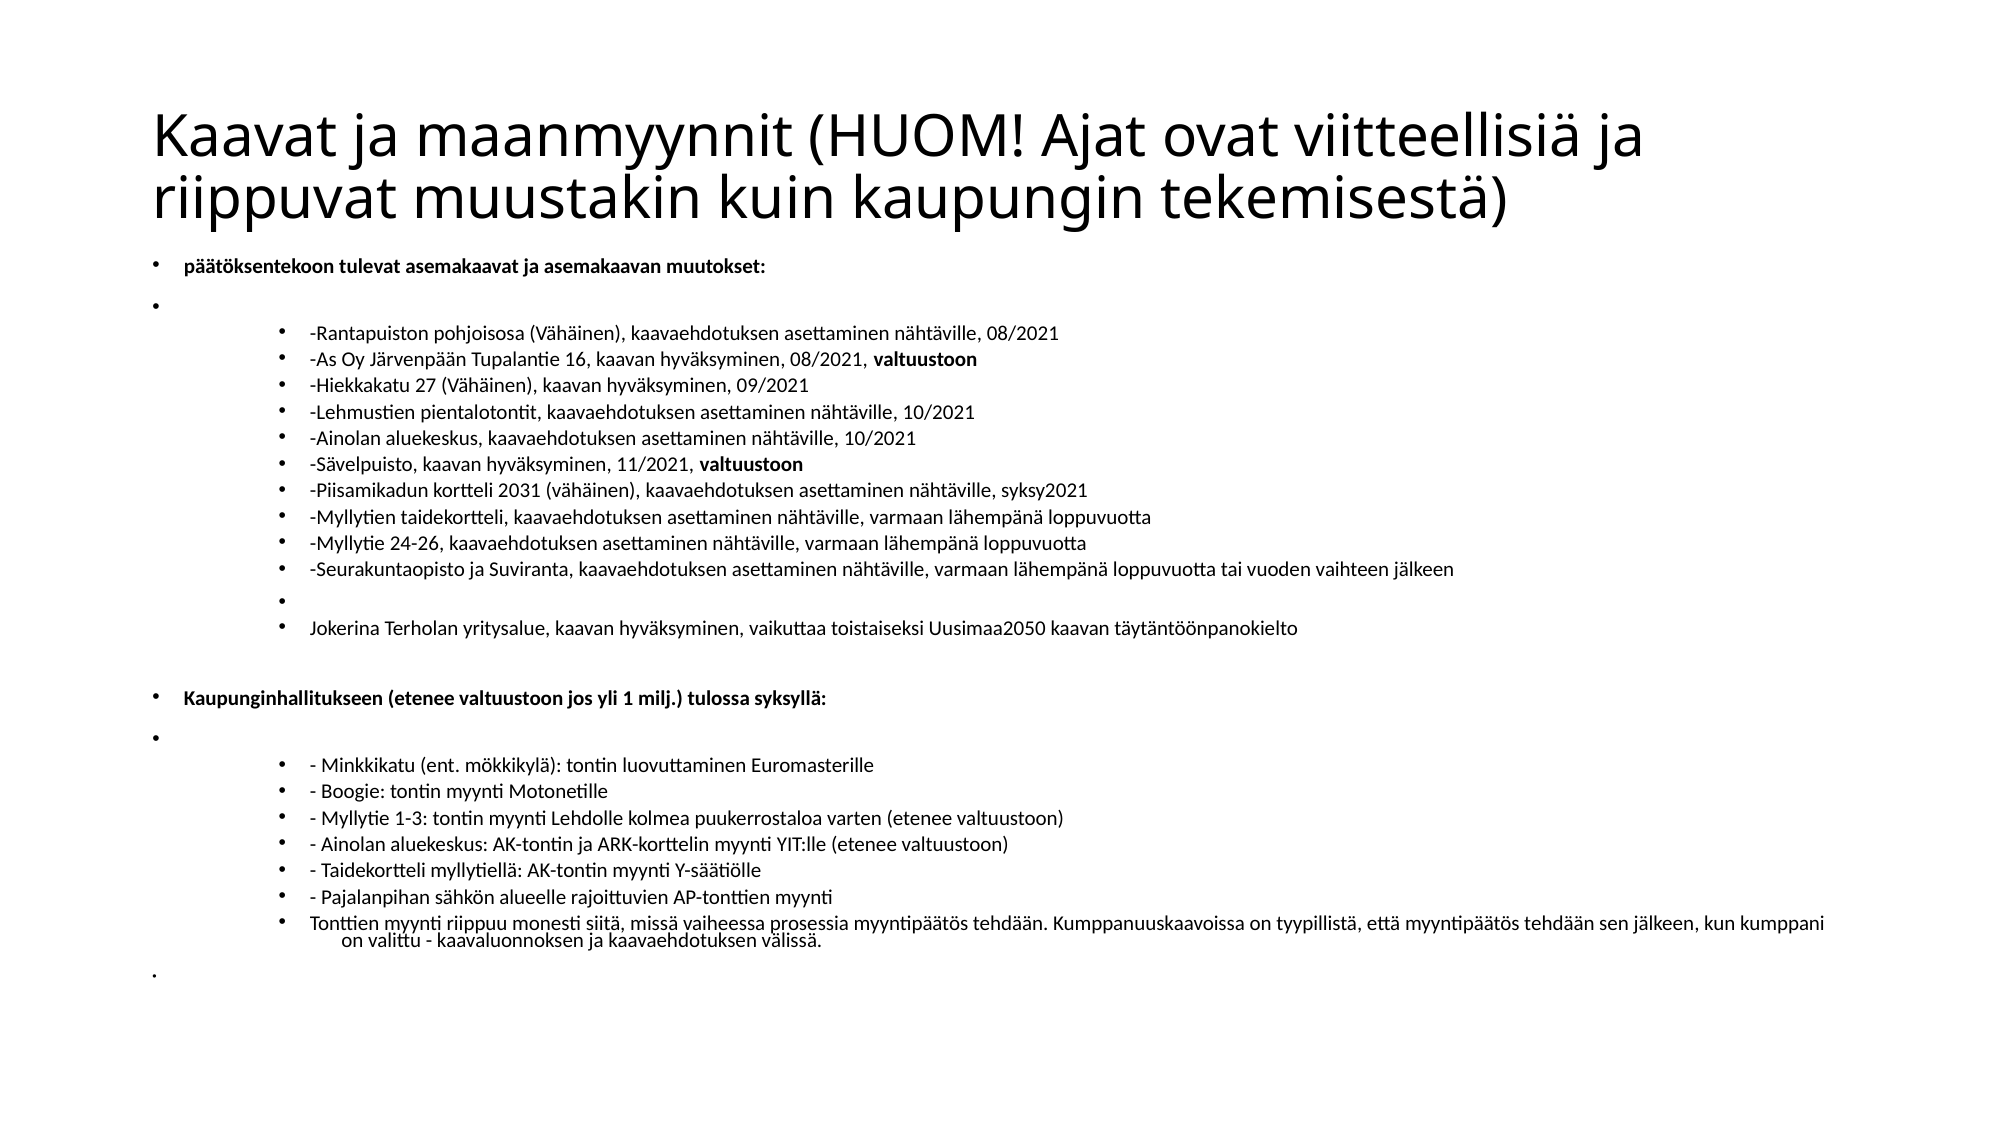

# Kaavat ja maanmyynnit (HUOM! Ajat ovat viitteellisiä ja riippuvat muustakin kuin kaupungin tekemisestä)
päätöksentekoon tulevat asemakaavat ja asemakaavan muutokset:
-Rantapuiston pohjoisosa (Vähäinen), kaavaehdotuksen asettaminen nähtäville, 08/2021
-As Oy Järvenpään Tupalantie 16, kaavan hyväksyminen, 08/2021, valtuustoon
-Hiekkakatu 27 (Vähäinen), kaavan hyväksyminen, 09/2021
-Lehmustien pientalotontit, kaavaehdotuksen asettaminen nähtäville, 10/2021
-Ainolan aluekeskus, kaavaehdotuksen asettaminen nähtäville, 10/2021
-Sävelpuisto, kaavan hyväksyminen, 11/2021, valtuustoon
-Piisamikadun kortteli 2031 (vähäinen), kaavaehdotuksen asettaminen nähtäville, syksy2021
-Myllytien taidekortteli, kaavaehdotuksen asettaminen nähtäville, varmaan lähempänä loppuvuotta
-Myllytie 24-26, kaavaehdotuksen asettaminen nähtäville, varmaan lähempänä loppuvuotta
-Seurakuntaopisto ja Suviranta, kaavaehdotuksen asettaminen nähtäville, varmaan lähempänä loppuvuotta tai vuoden vaihteen jälkeen
Jokerina Terholan yritysalue, kaavan hyväksyminen, vaikuttaa toistaiseksi Uusimaa2050 kaavan täytäntöönpanokielto
Kaupunginhallitukseen (etenee valtuustoon jos yli 1 milj.) tulossa syksyllä:
- Minkkikatu (ent. mökkikylä): tontin luovuttaminen Euromasterille
- Boogie: tontin myynti Motonetille
- Myllytie 1-3: tontin myynti Lehdolle kolmea puukerrostaloa varten (etenee valtuustoon)
- Ainolan aluekeskus: AK-tontin ja ARK-korttelin myynti YIT:lle (etenee valtuustoon)
- Taidekortteli myllytiellä: AK-tontin myynti Y-säätiölle
- Pajalanpihan sähkön alueelle rajoittuvien AP-tonttien myynti
Tonttien myynti riippuu monesti siitä, missä vaiheessa prosessia myyntipäätös tehdään. Kumppanuuskaavoissa on tyypillistä, että myyntipäätös tehdään sen jälkeen, kun kumppani on valittu - kaavaluonnoksen ja kaavaehdotuksen välissä.